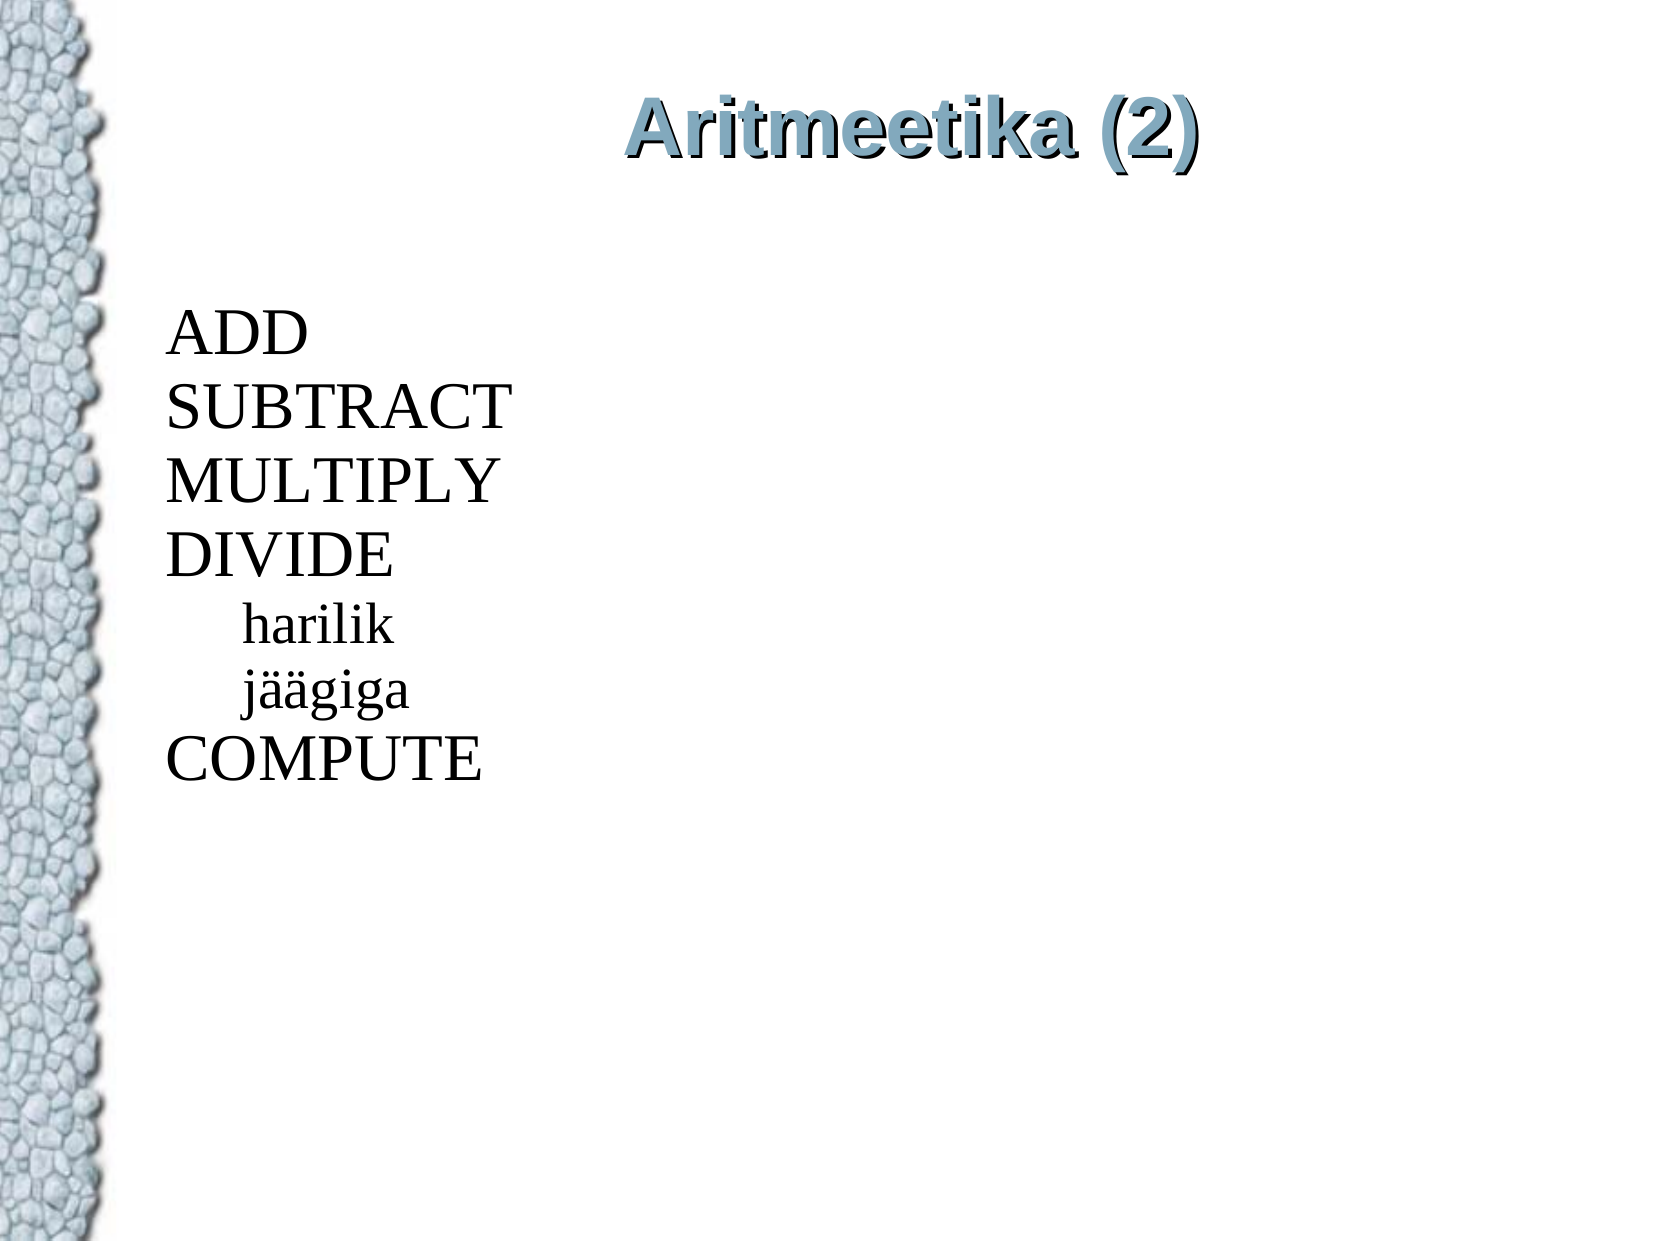

# Aritmeetika (2)
ADD
SUBTRACT
MULTIPLY
DIVIDE
harilik
jäägiga
COMPUTE